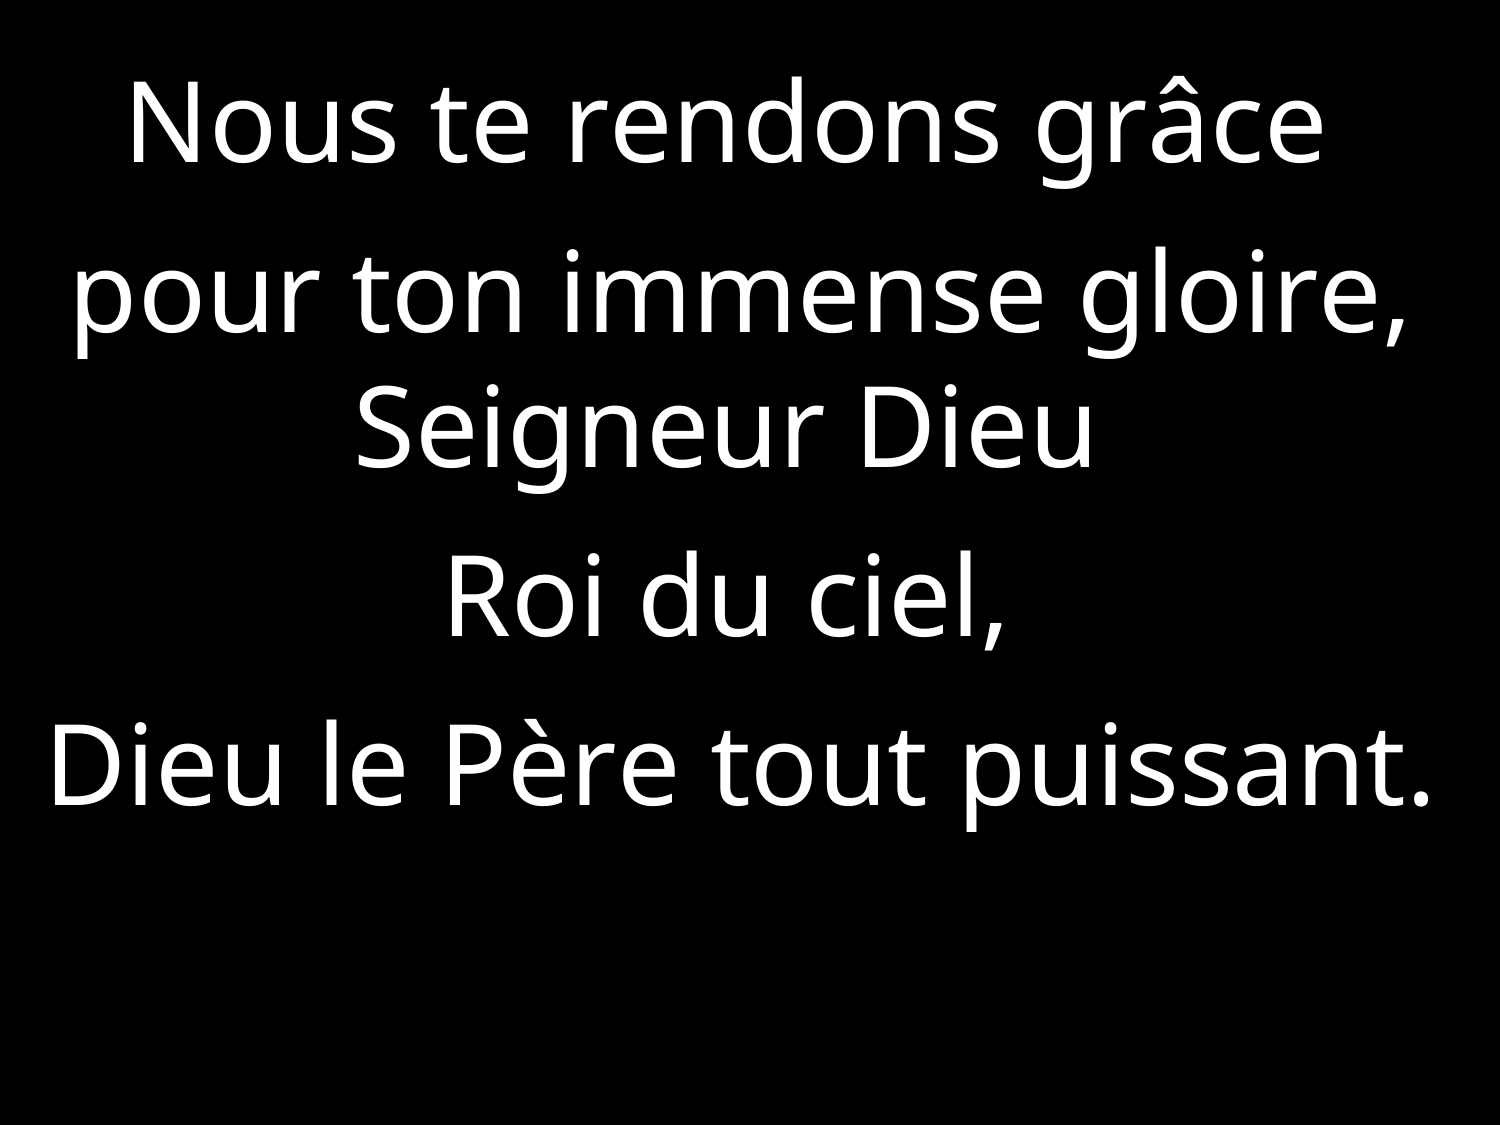

Nous te rendons grâce
pour ton immense gloire, Seigneur Dieu
Roi du ciel,
Dieu le Père tout puissant.